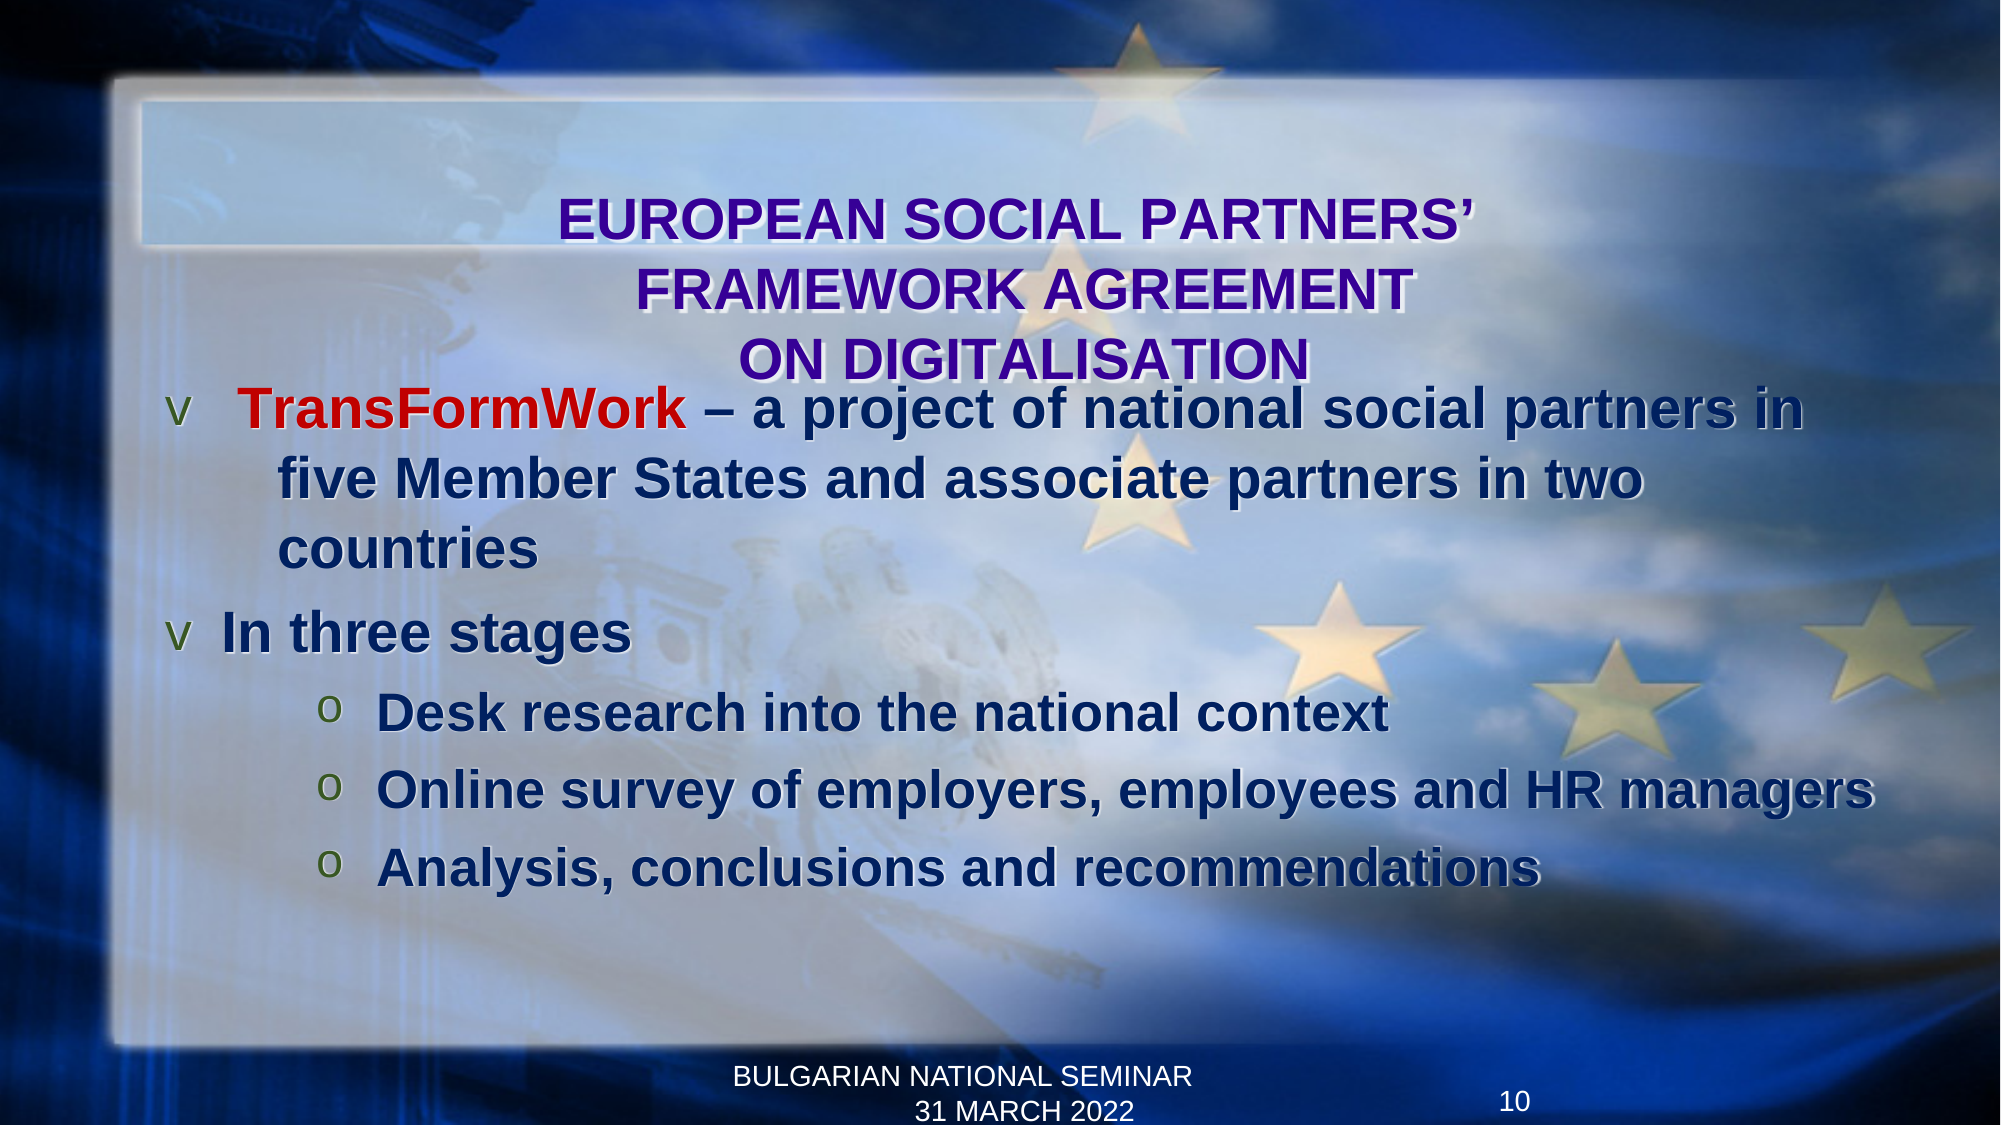

# EUROPEAN SOCIAL PARTNERS’ FRAMEWORK AGREEMENT ON DIGITALISATION
 TransFormWork – a project of national social partners in five Member States and associate partners in two countries
In three stages
 Desk research into the national context
 Online survey of employers, employees and HR managers
 Analysis, conclusions and recommendations
BULGARIAN NATIONAL SEMINAR 31 MARCH 2022